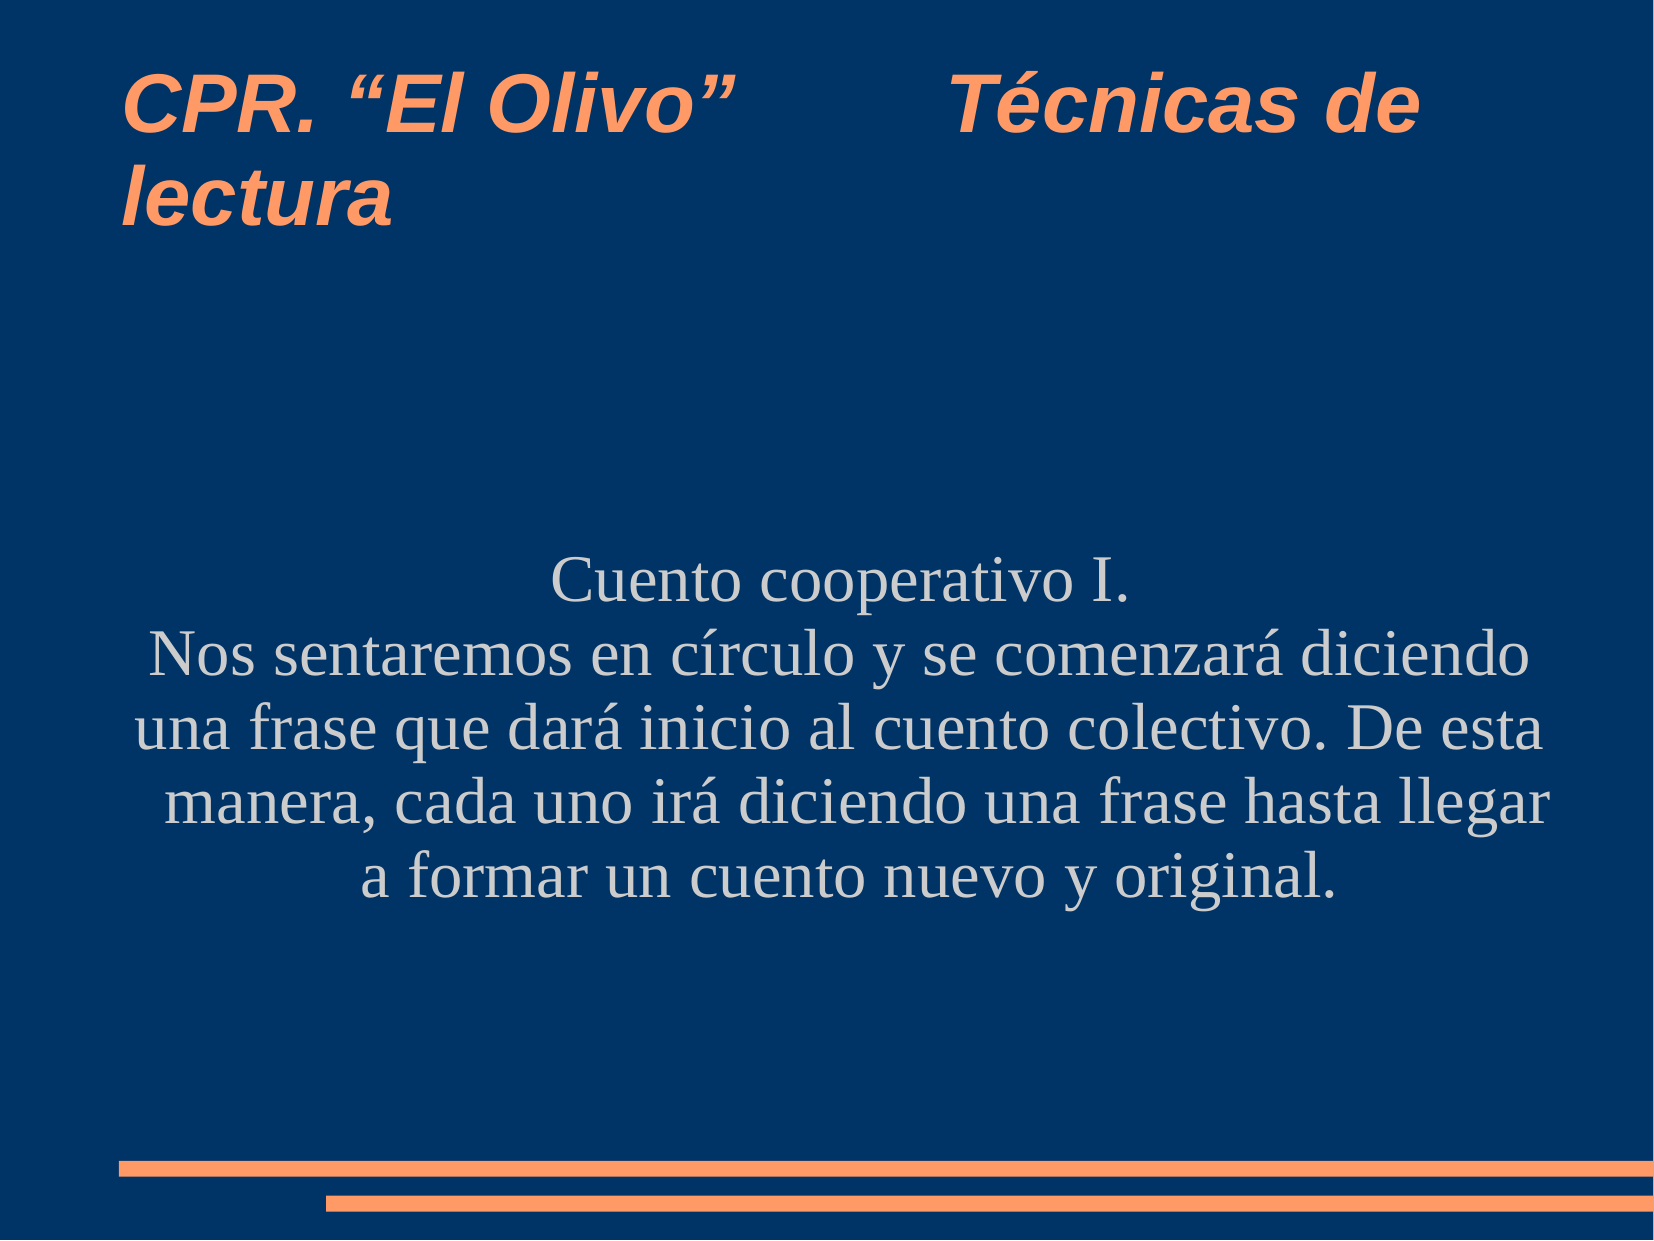

# CPR. “El Olivo” Técnicas de lectura
Cuento cooperativo I.
Nos sentaremos en círculo y se comenzará diciendo
una frase que dará inicio al cuento colectivo. De esta manera, cada uno irá diciendo una frase hasta llegar a formar un cuento nuevo y original.